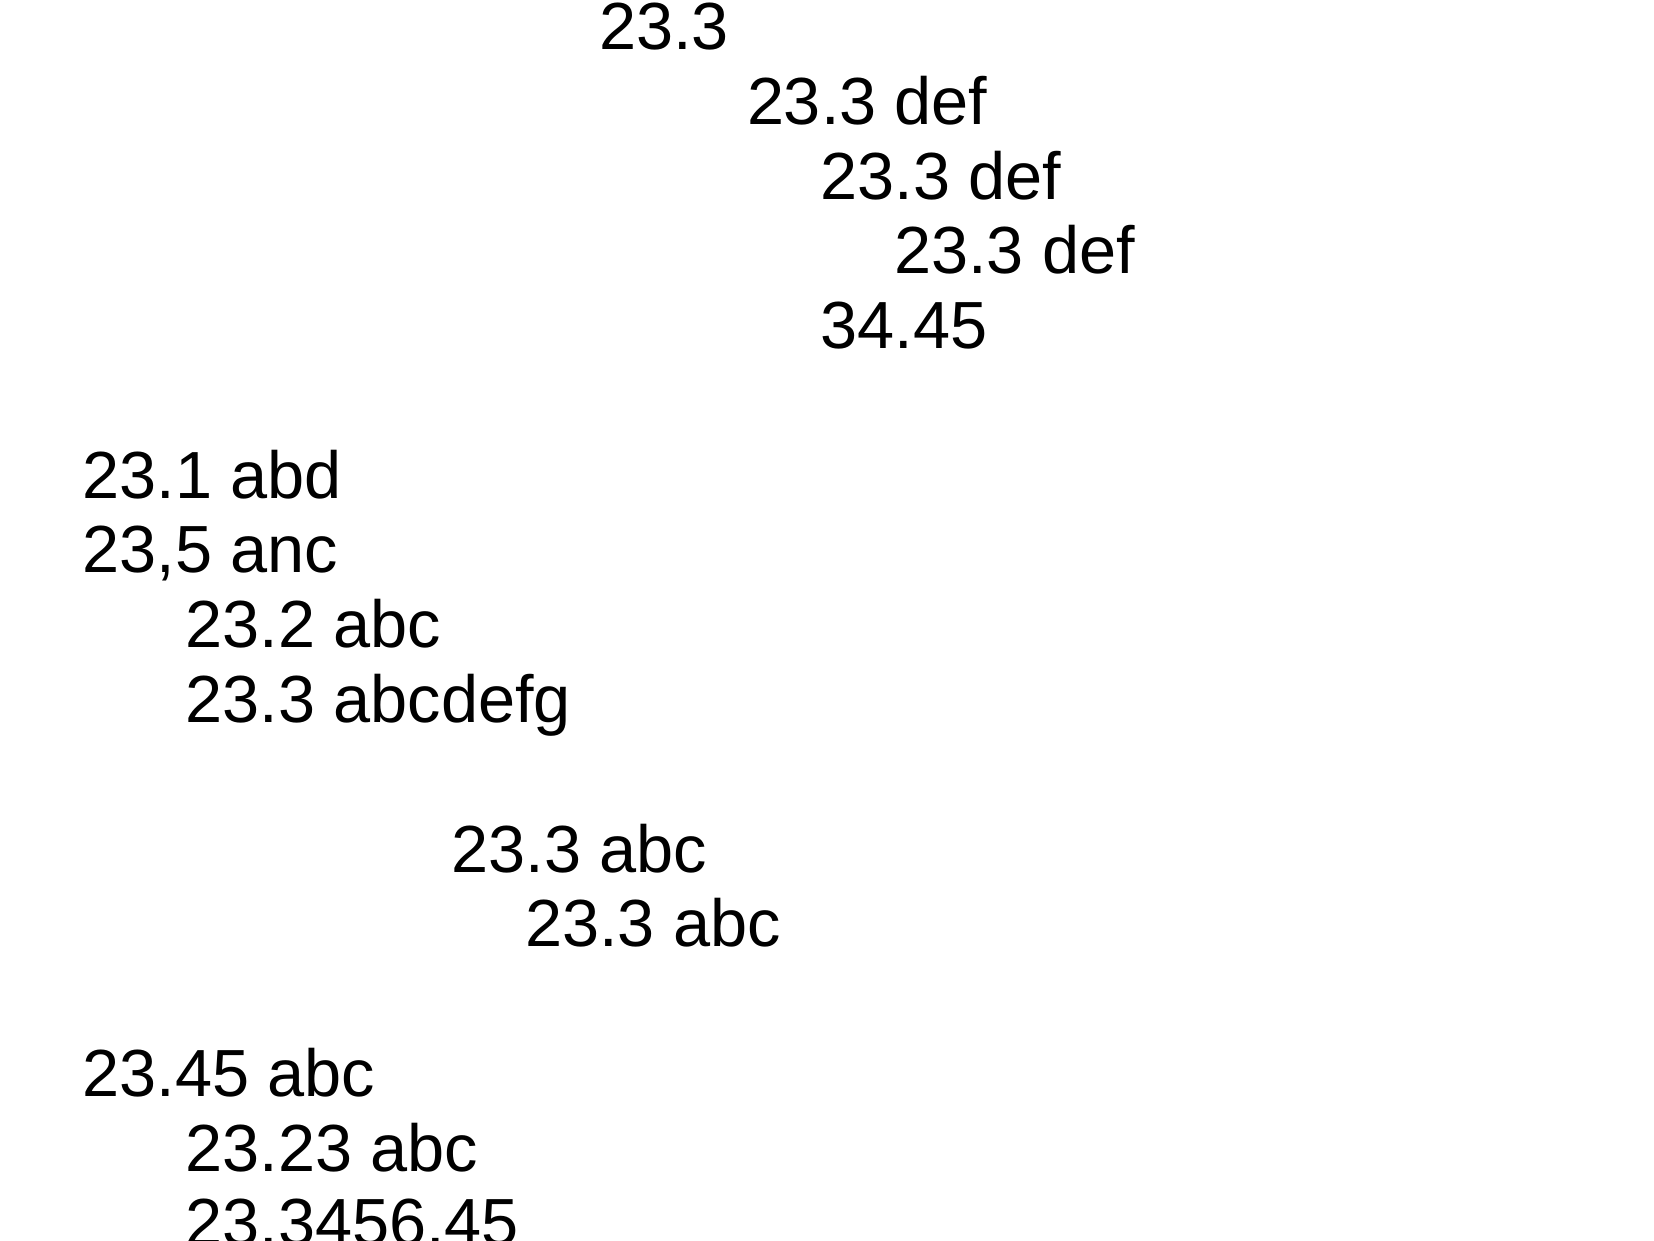

# 12.3 abc
	23 def
				23 def
		23 def
	23 def
		23 def 23.3
						23.3
								23.3 def
									23.3 def
										23.3 def
									34.45
23.1 abd
	23,5 anc
	23.2 abc
	23.3 abcdefg
				23.3 abc
					23.3 abc
23.45 abc
	23.23 abc
	23.3456.45
			23.23.23
				23.23
					23.23
							23.23
								23.23 abd
									23.23 abc